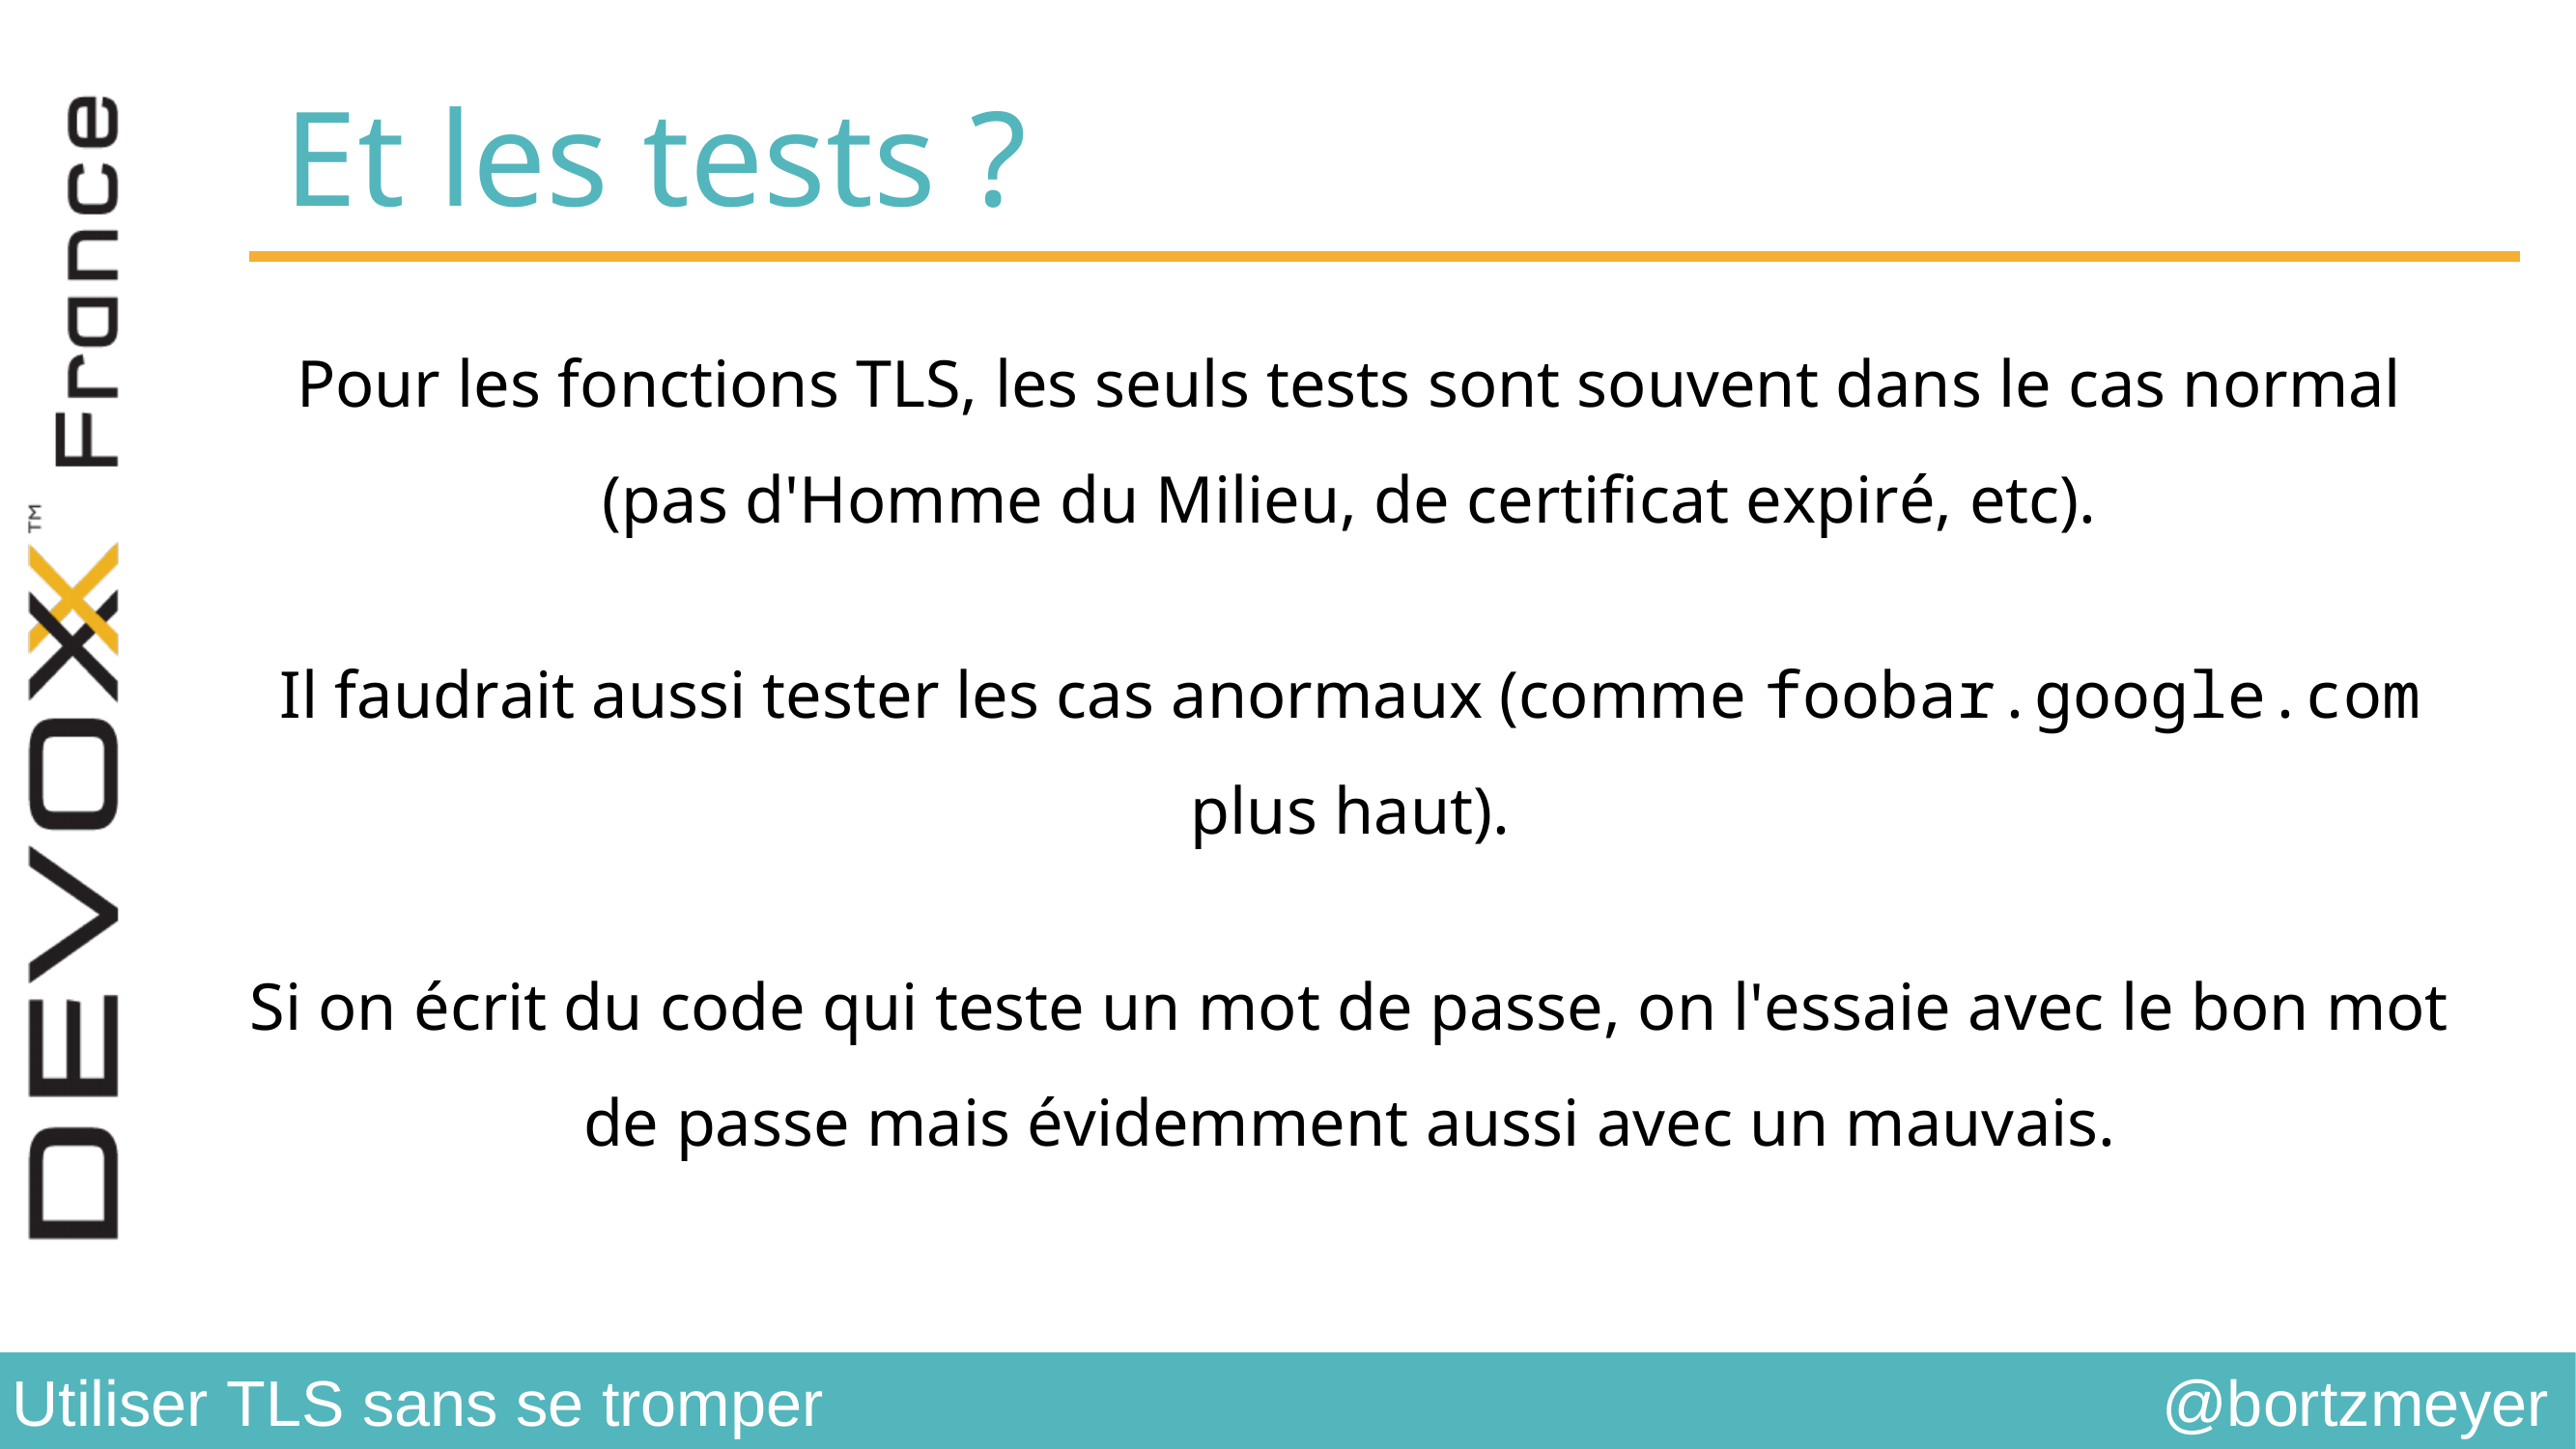

Et les tests ?
Pour les fonctions TLS, les seuls tests sont souvent dans le cas normal (pas d'Homme du Milieu, de certificat expiré, etc).
Il faudrait aussi tester les cas anormaux (comme foobar.google.com plus haut).
Si on écrit du code qui teste un mot de passe, on l'essaie avec le bon mot de passe mais évidemment aussi avec un mauvais.